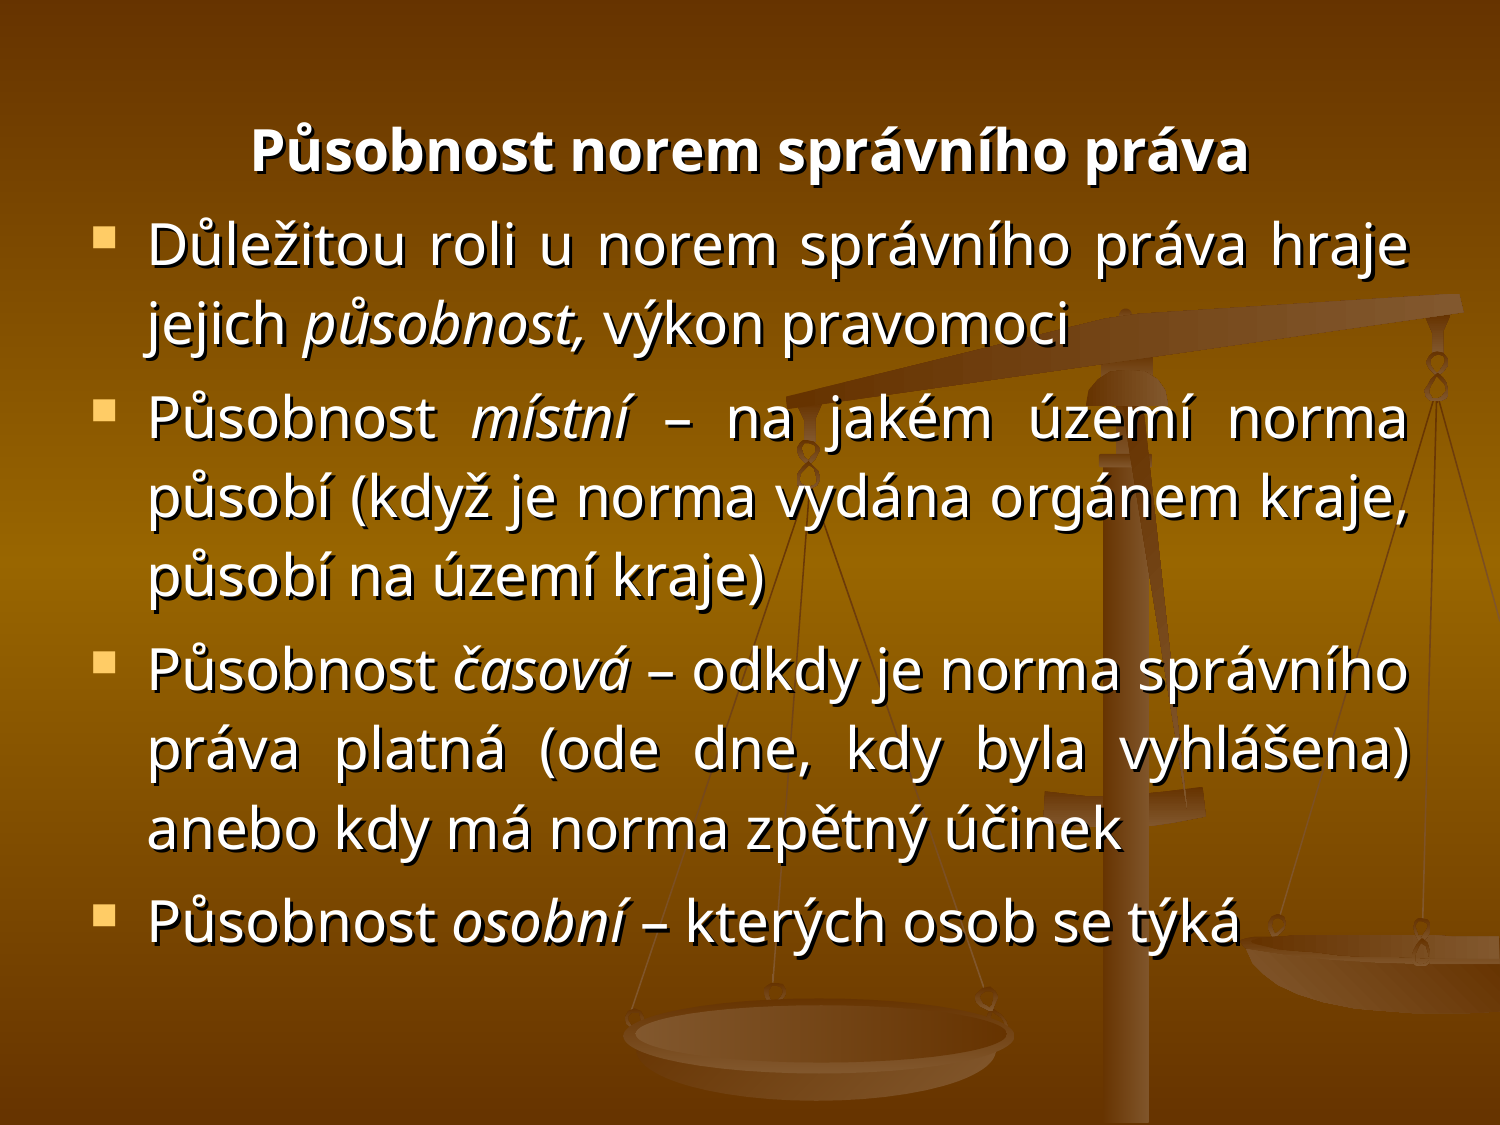

# Působnost norem správního práva
Důležitou roli u norem správního práva hraje jejich působnost, výkon pravomoci
Působnost místní – na jakém území norma působí (když je norma vydána orgánem kraje, působí na území kraje)
Působnost časová – odkdy je norma správního práva platná (ode dne, kdy byla vyhlášena) anebo kdy má norma zpětný účinek
Působnost osobní – kterých osob se týká